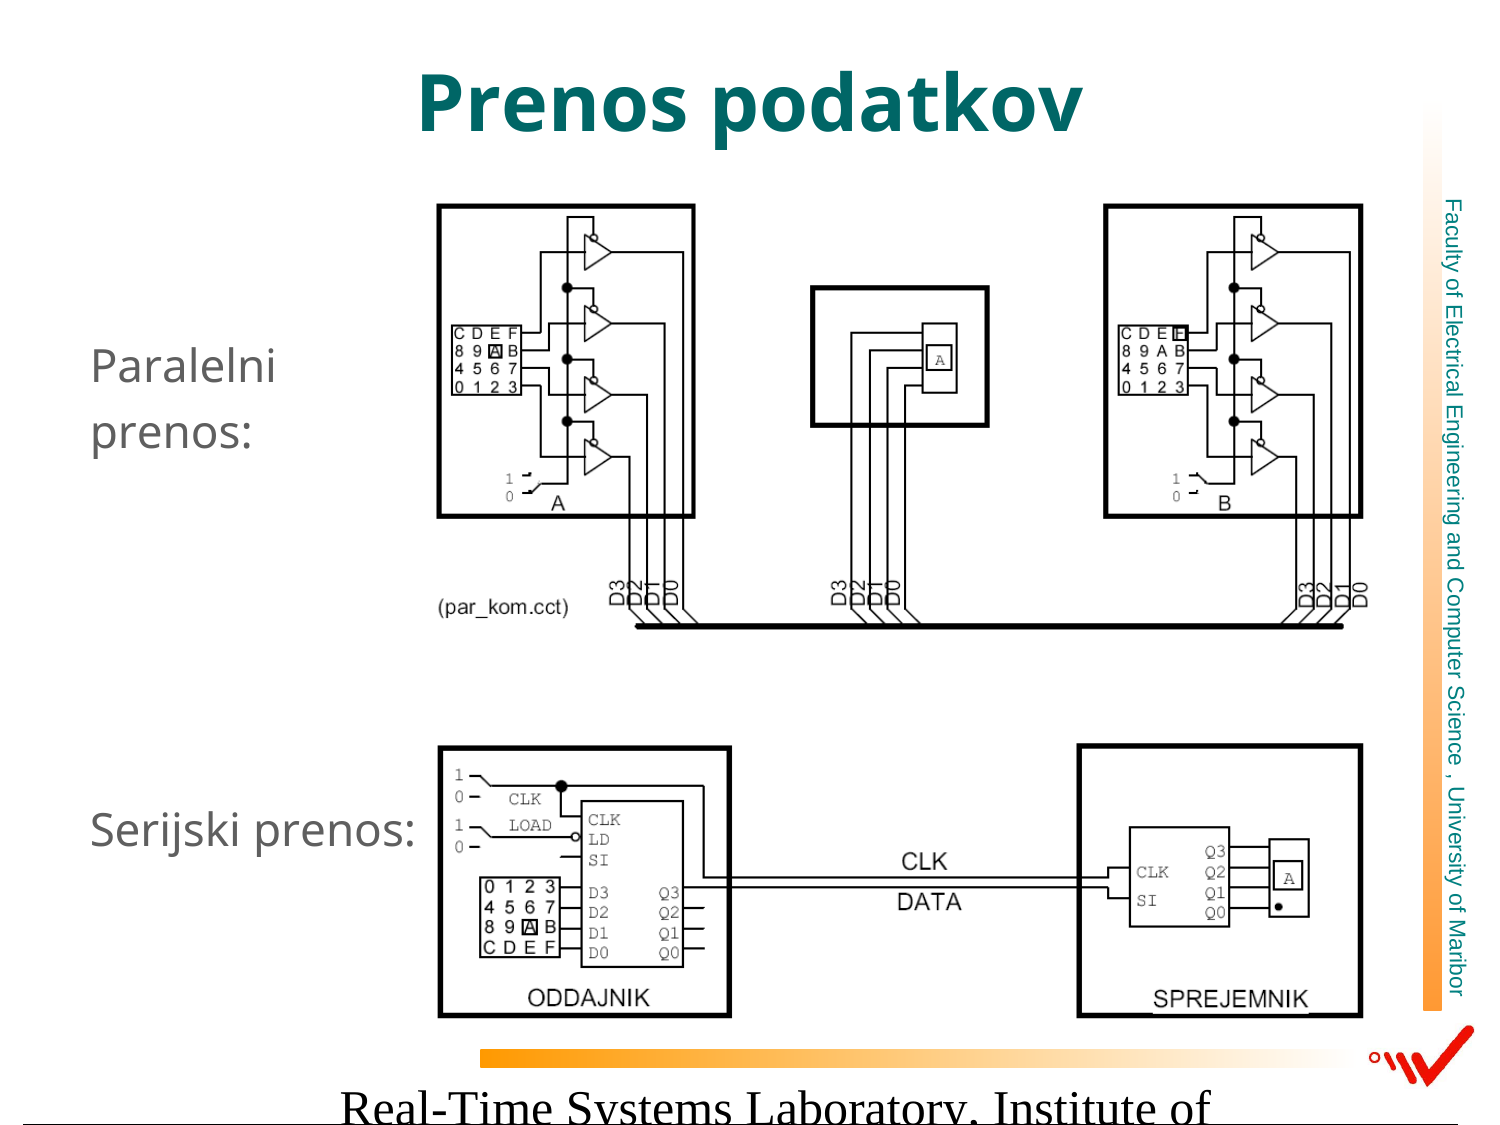

# Prenos podatkov
Paralelni
prenos:
Serijski prenos: